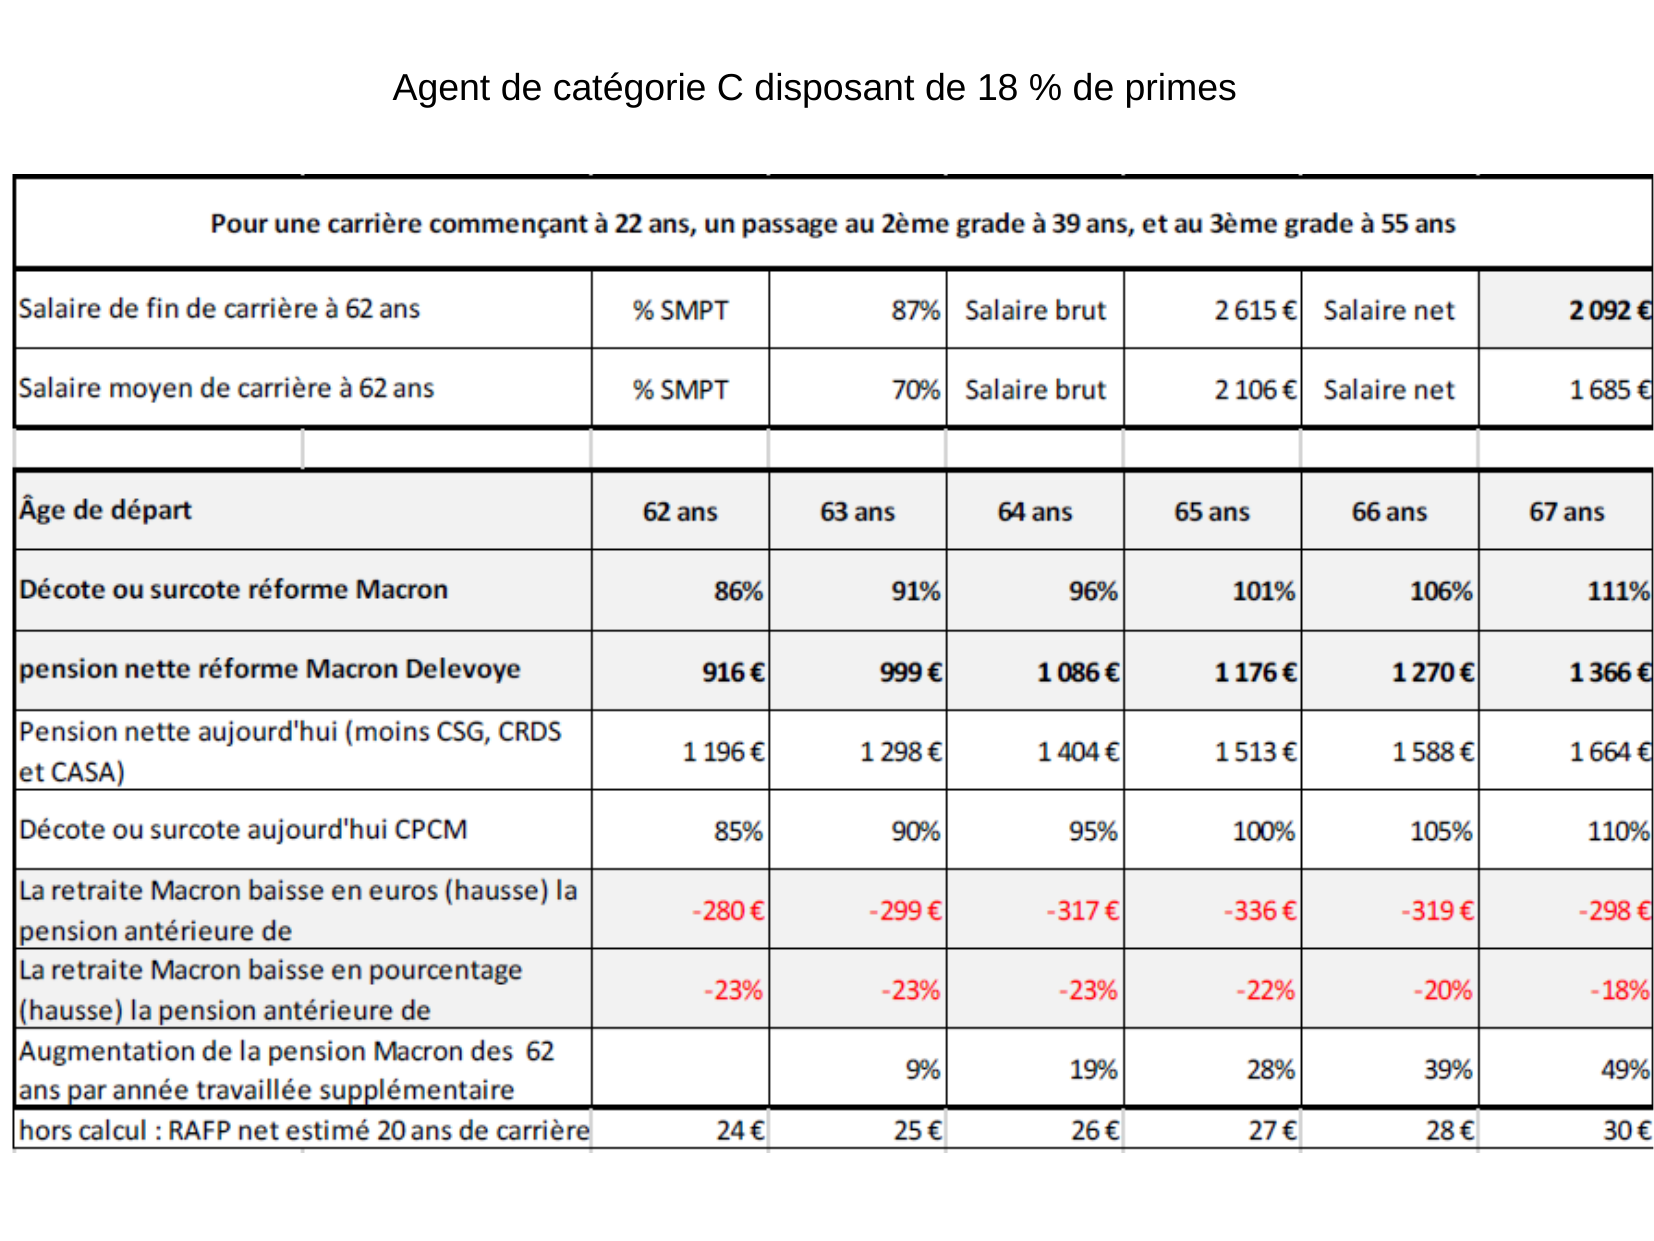

Agent de catégorie C disposant de 18 % de primes